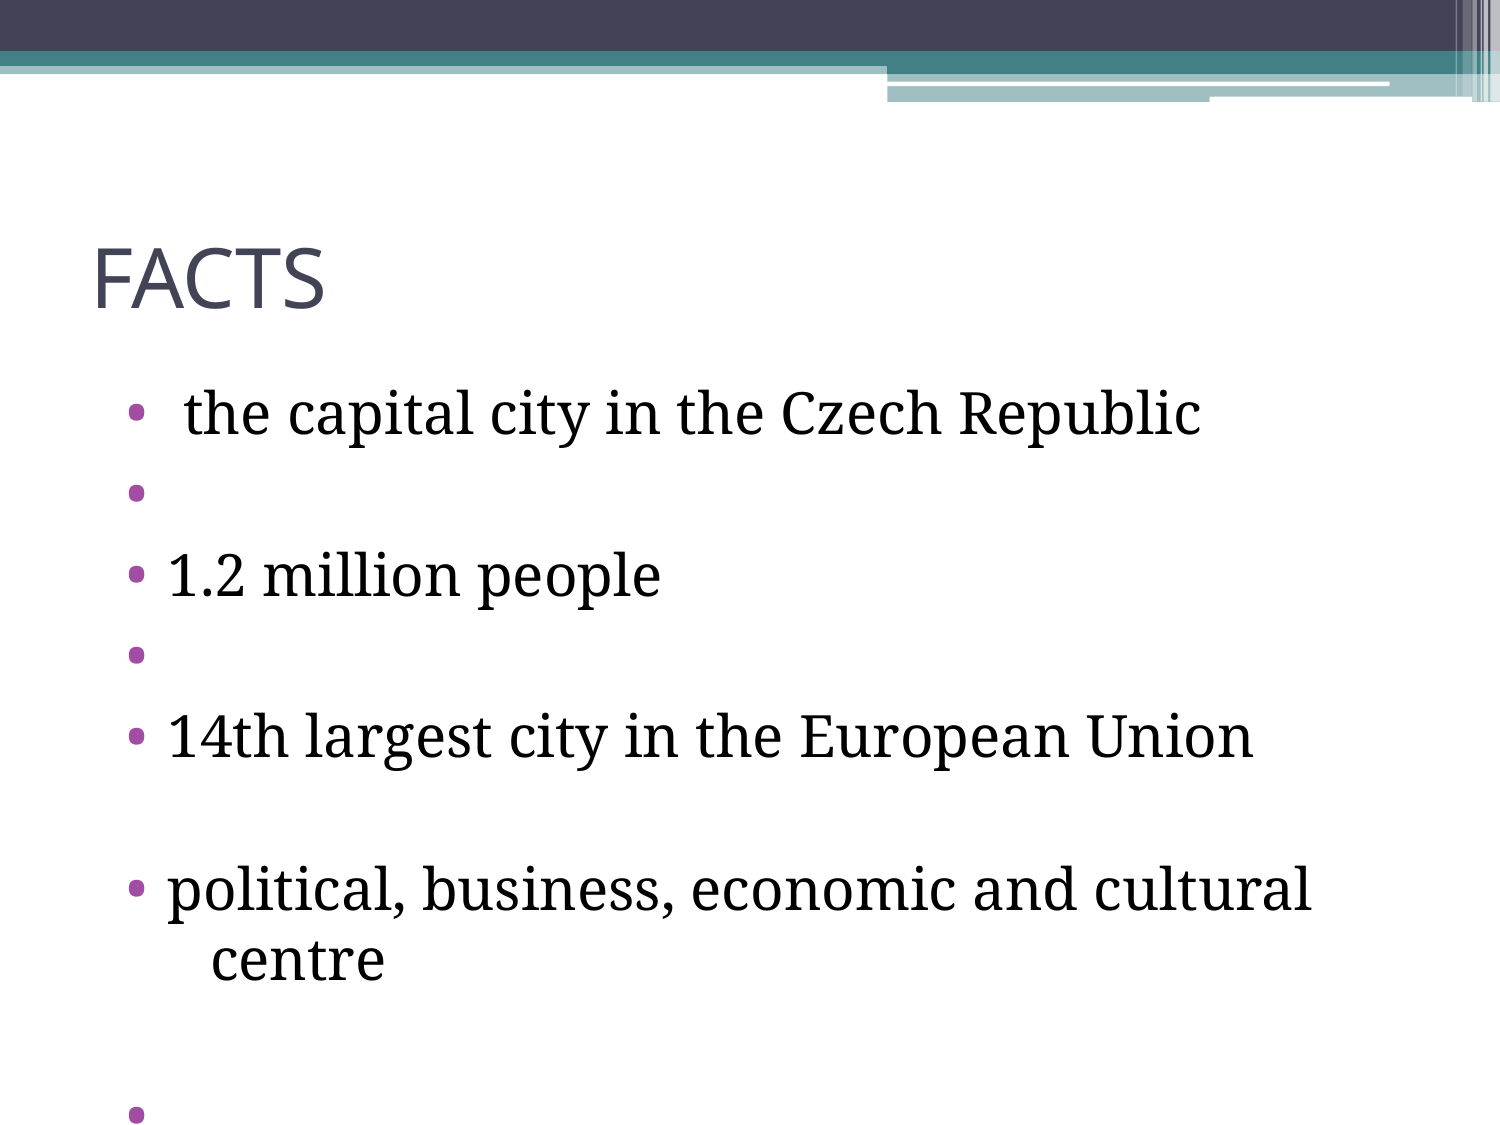

# FACTS
 the capital city in the Czech Republic
1.2 million people
14th largest city in the European Union
political, business, economic and cultural centre